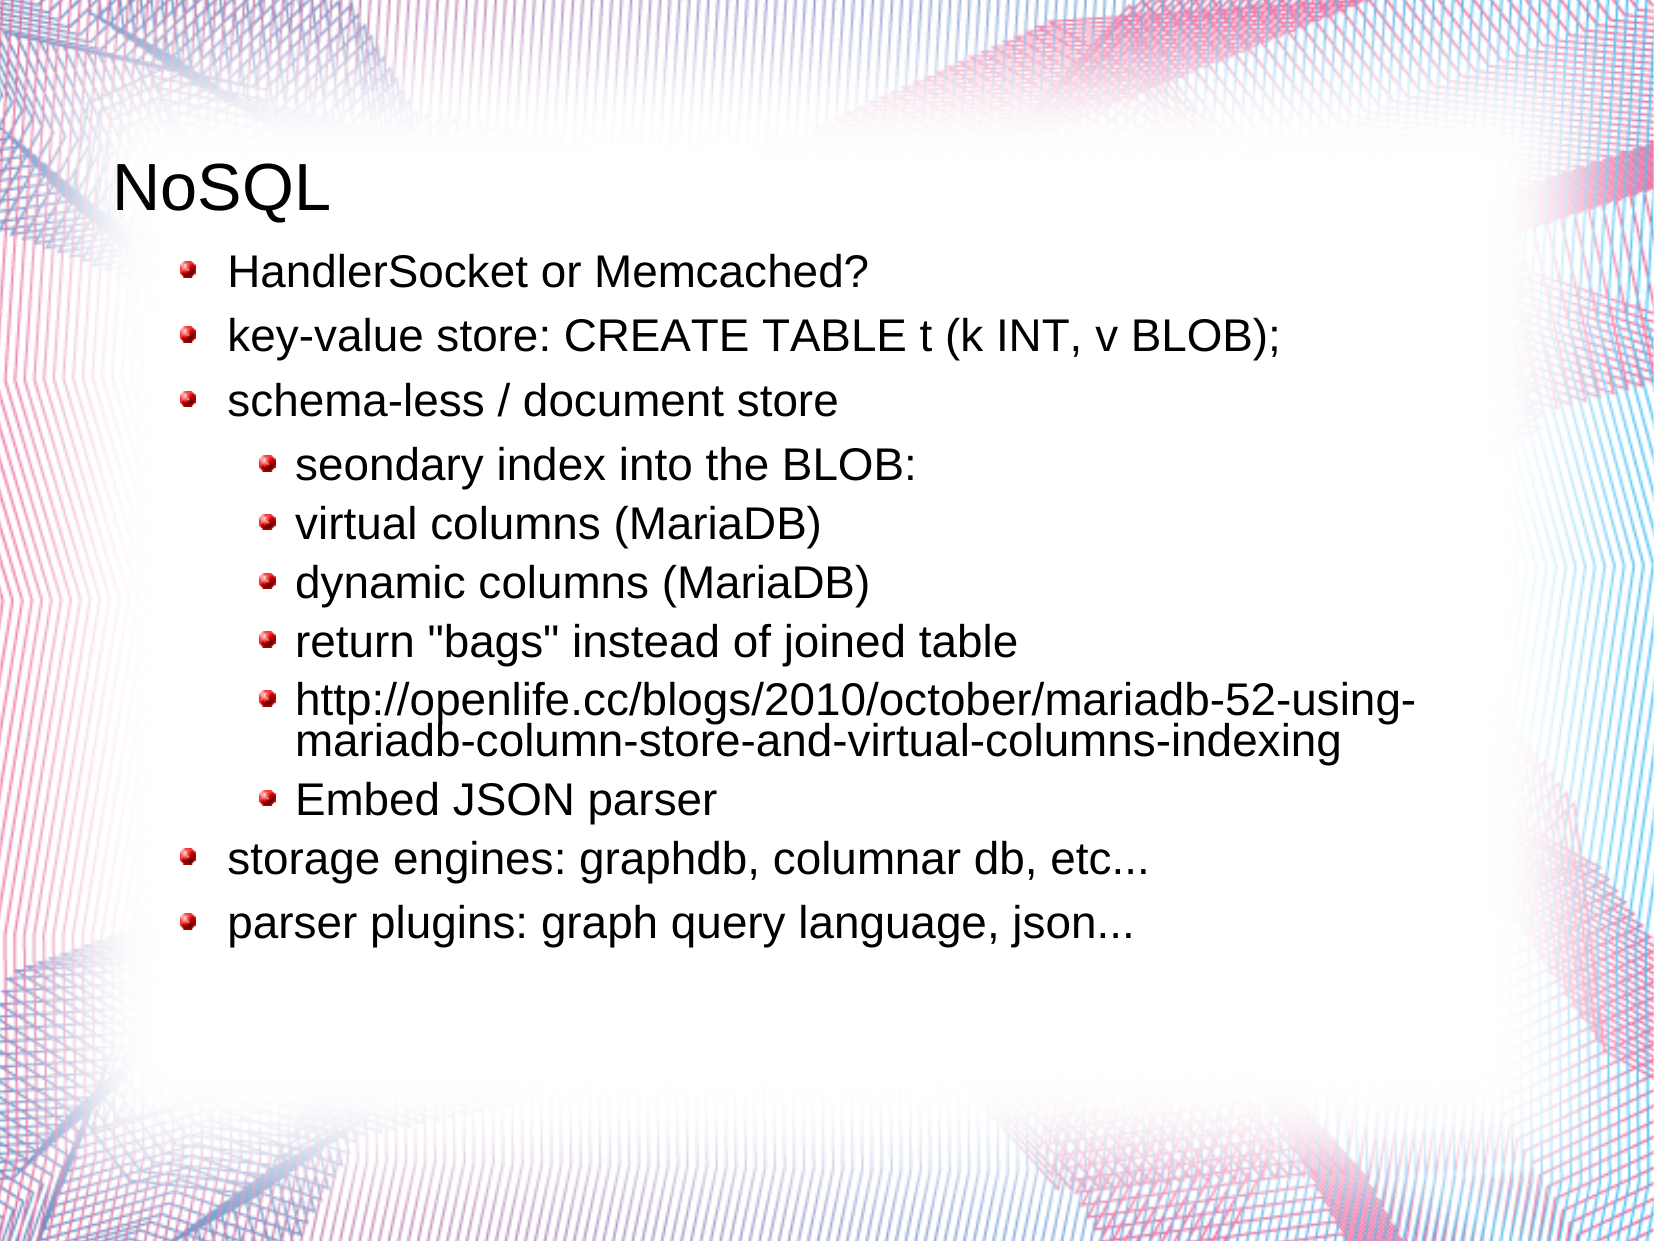

# NoSQL
HandlerSocket or Memcached?
key-value store: CREATE TABLE t (k INT, v BLOB);
schema-less / document store
seondary index into the BLOB:
virtual columns (MariaDB)
dynamic columns (MariaDB)
return "bags" instead of joined table
http://openlife.cc/blogs/2010/october/mariadb-52-using-mariadb-column-store-and-virtual-columns-indexing
Embed JSON parser
storage engines: graphdb, columnar db, etc...
parser plugins: graph query language, json...